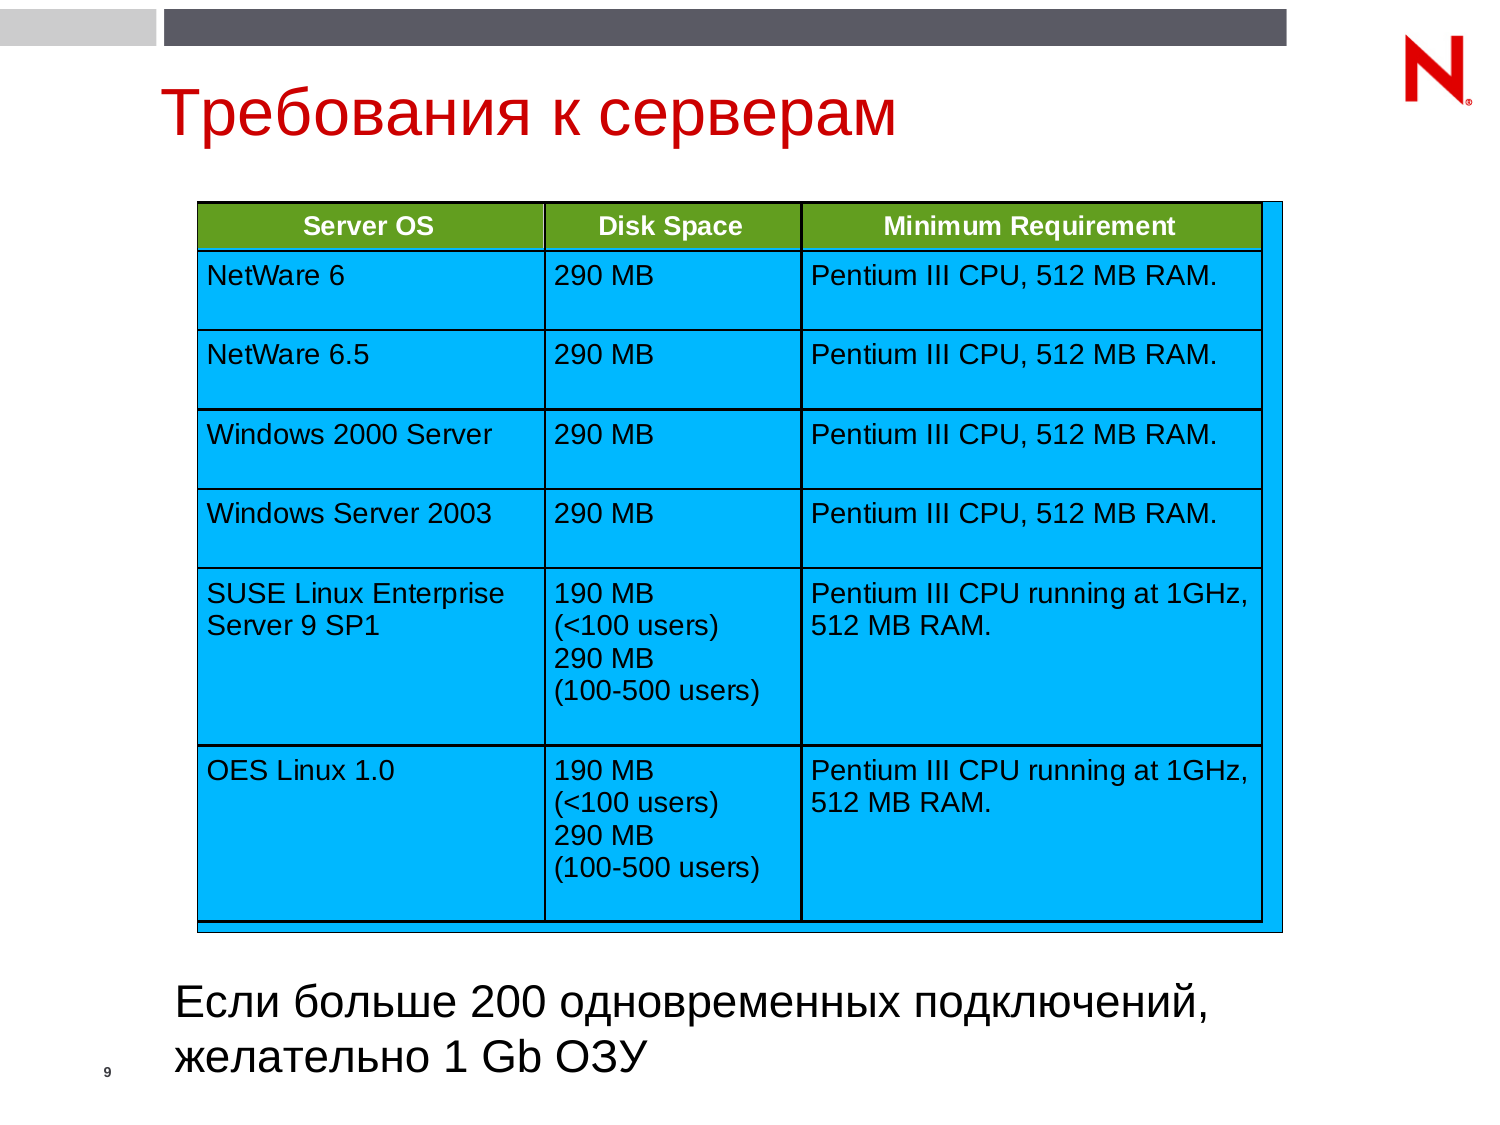

Требования к серверам
Если больше 200 одновременных подключений, желательно 1 Gb ОЗУ